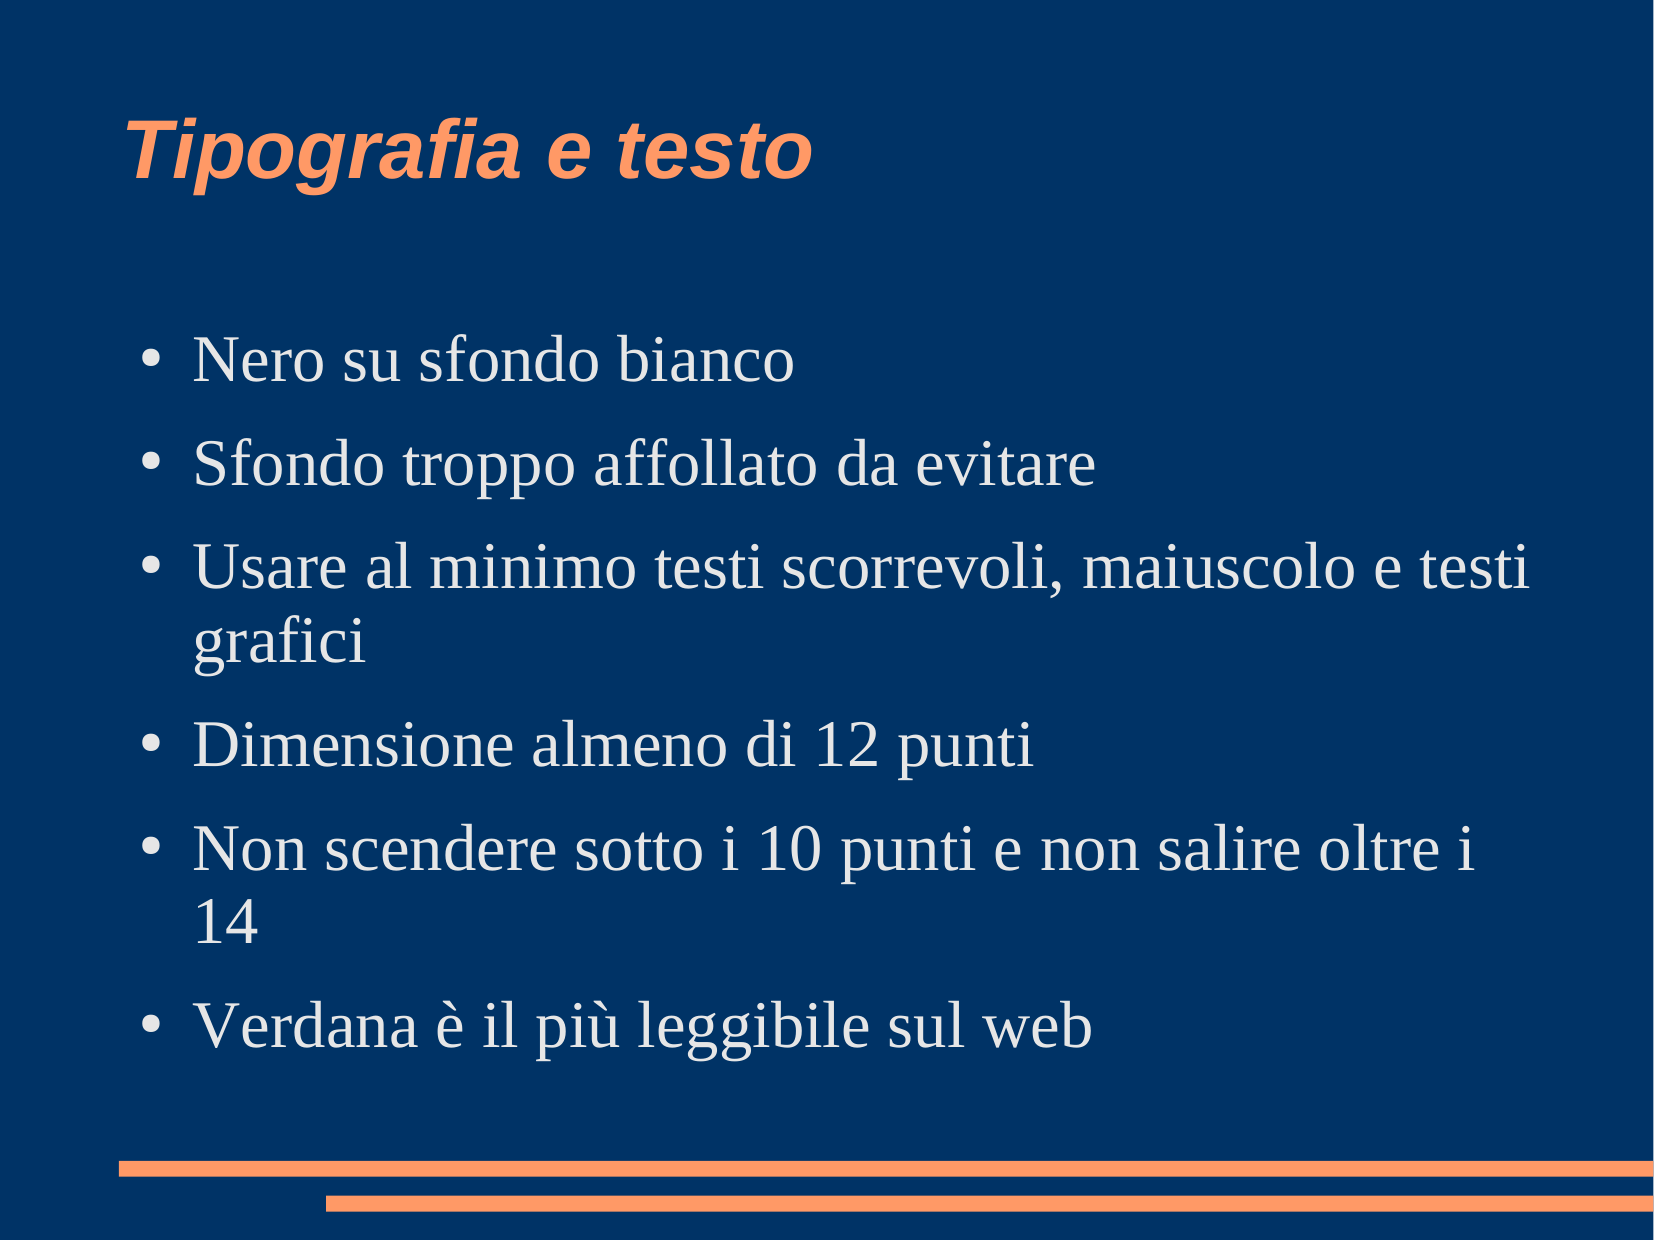

# Tipografia e testo
Nero su sfondo bianco
Sfondo troppo affollato da evitare
Usare al minimo testi scorrevoli, maiuscolo e testi grafici
Dimensione almeno di 12 punti
Non scendere sotto i 10 punti e non salire oltre i 14
Verdana è il più leggibile sul web